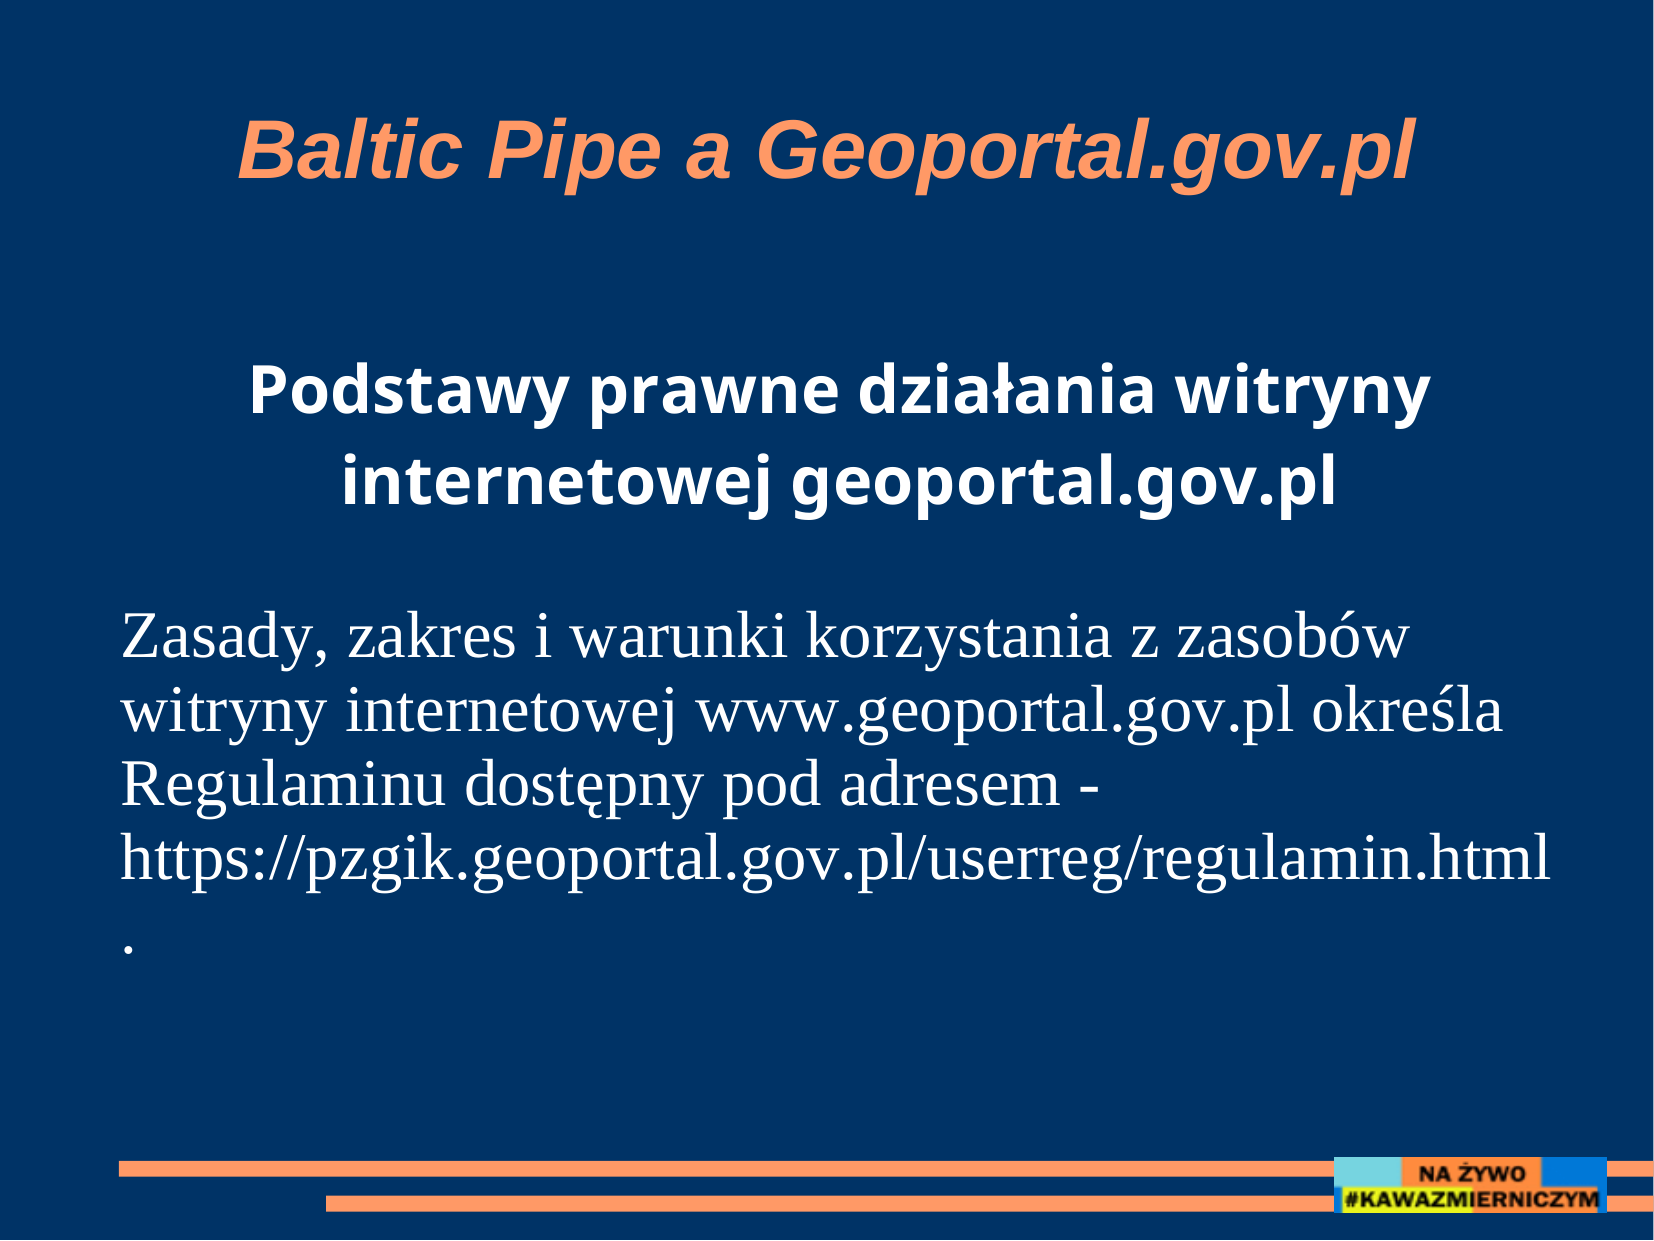

# Baltic Pipe a Geoportal.gov.pl
Podstawy prawne działania witryny internetowej geoportal.gov.pl
Zasady, zakres i warunki korzystania z zasobów witryny internetowej www.geoportal.gov.pl określa Regulaminu dostępny pod adresem - https://pzgik.geoportal.gov.pl/userreg/regulamin.html.